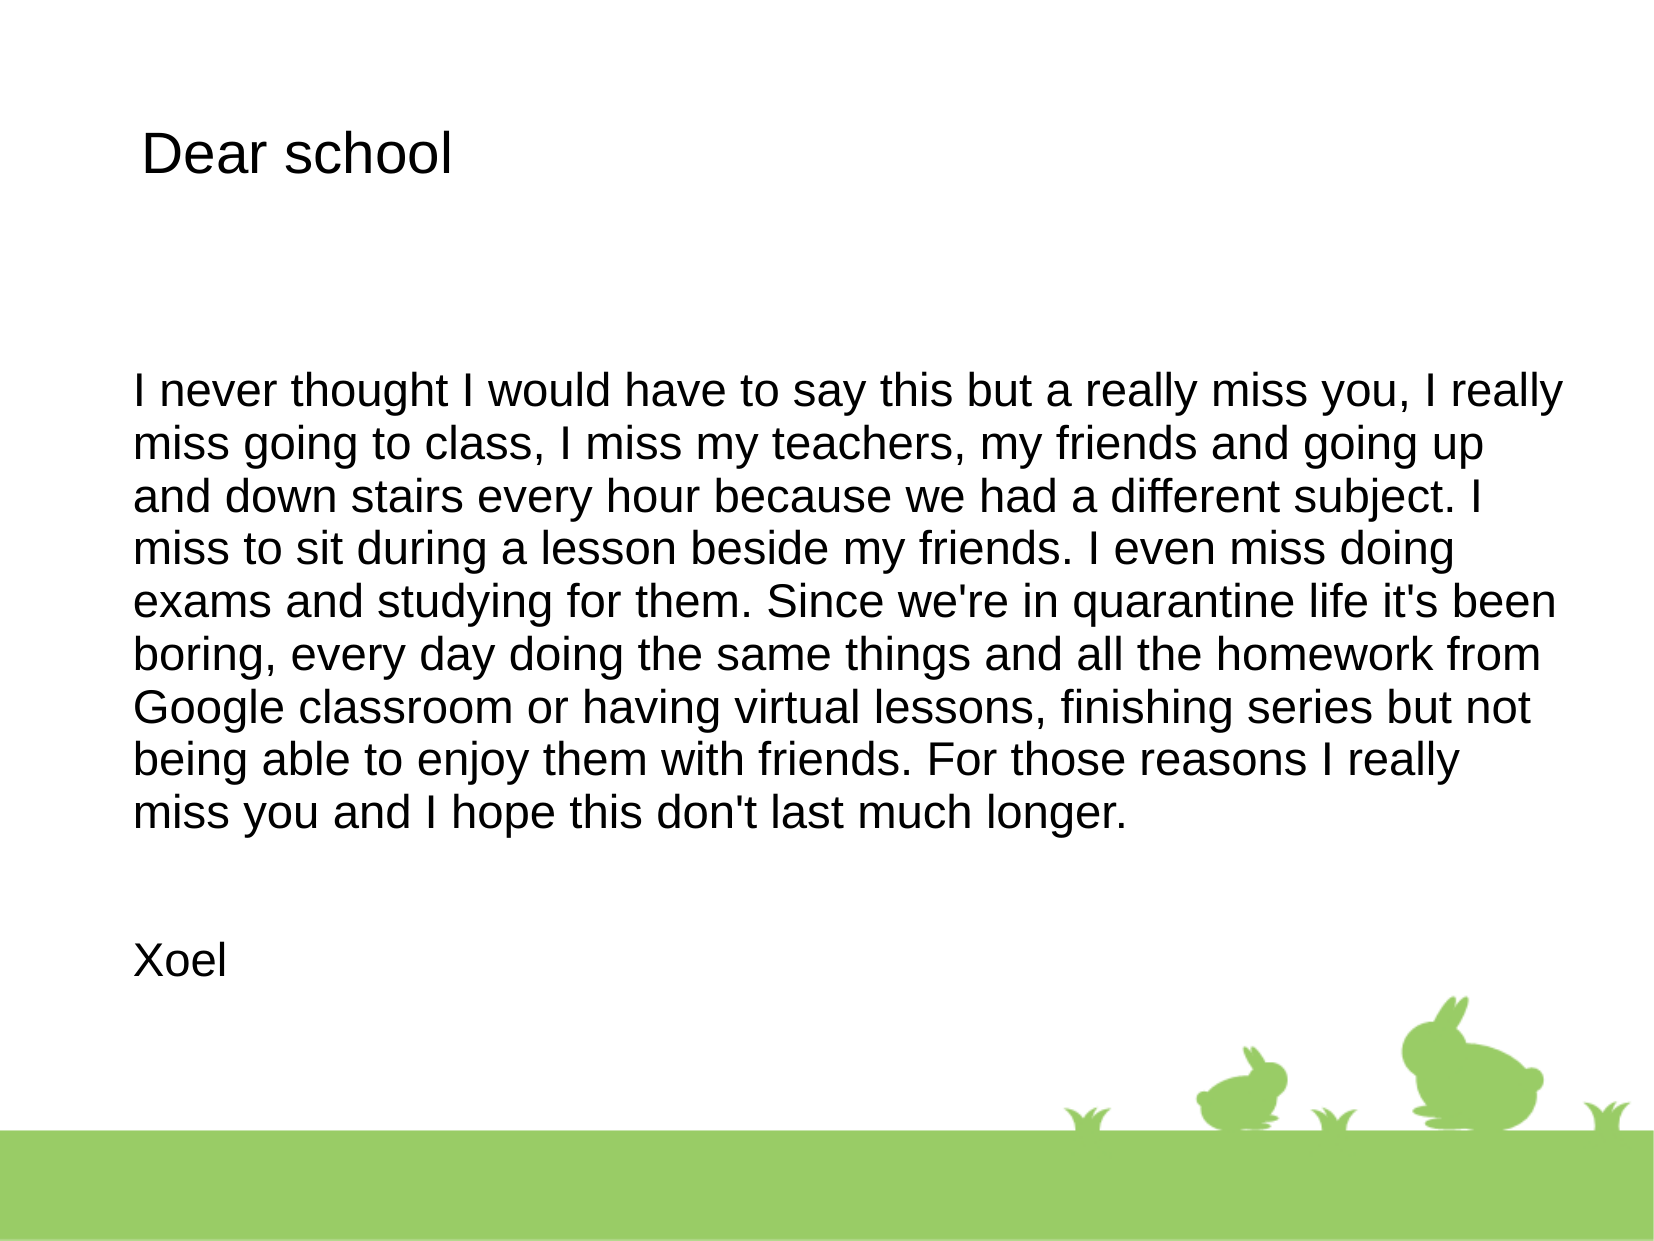

# Dear school
I never thought I would have to say this but a really miss you, I really miss going to class, I miss my teachers, my friends and going up and down stairs every hour because we had a different subject. I miss to sit during a lesson beside my friends. I even miss doing exams and studying for them. Since we're in quarantine life it's been boring, every day doing the same things and all the homework from Google classroom or having virtual lessons, finishing series but not being able to enjoy them with friends. For those reasons I really miss you and I hope this don't last much longer.
Xoel